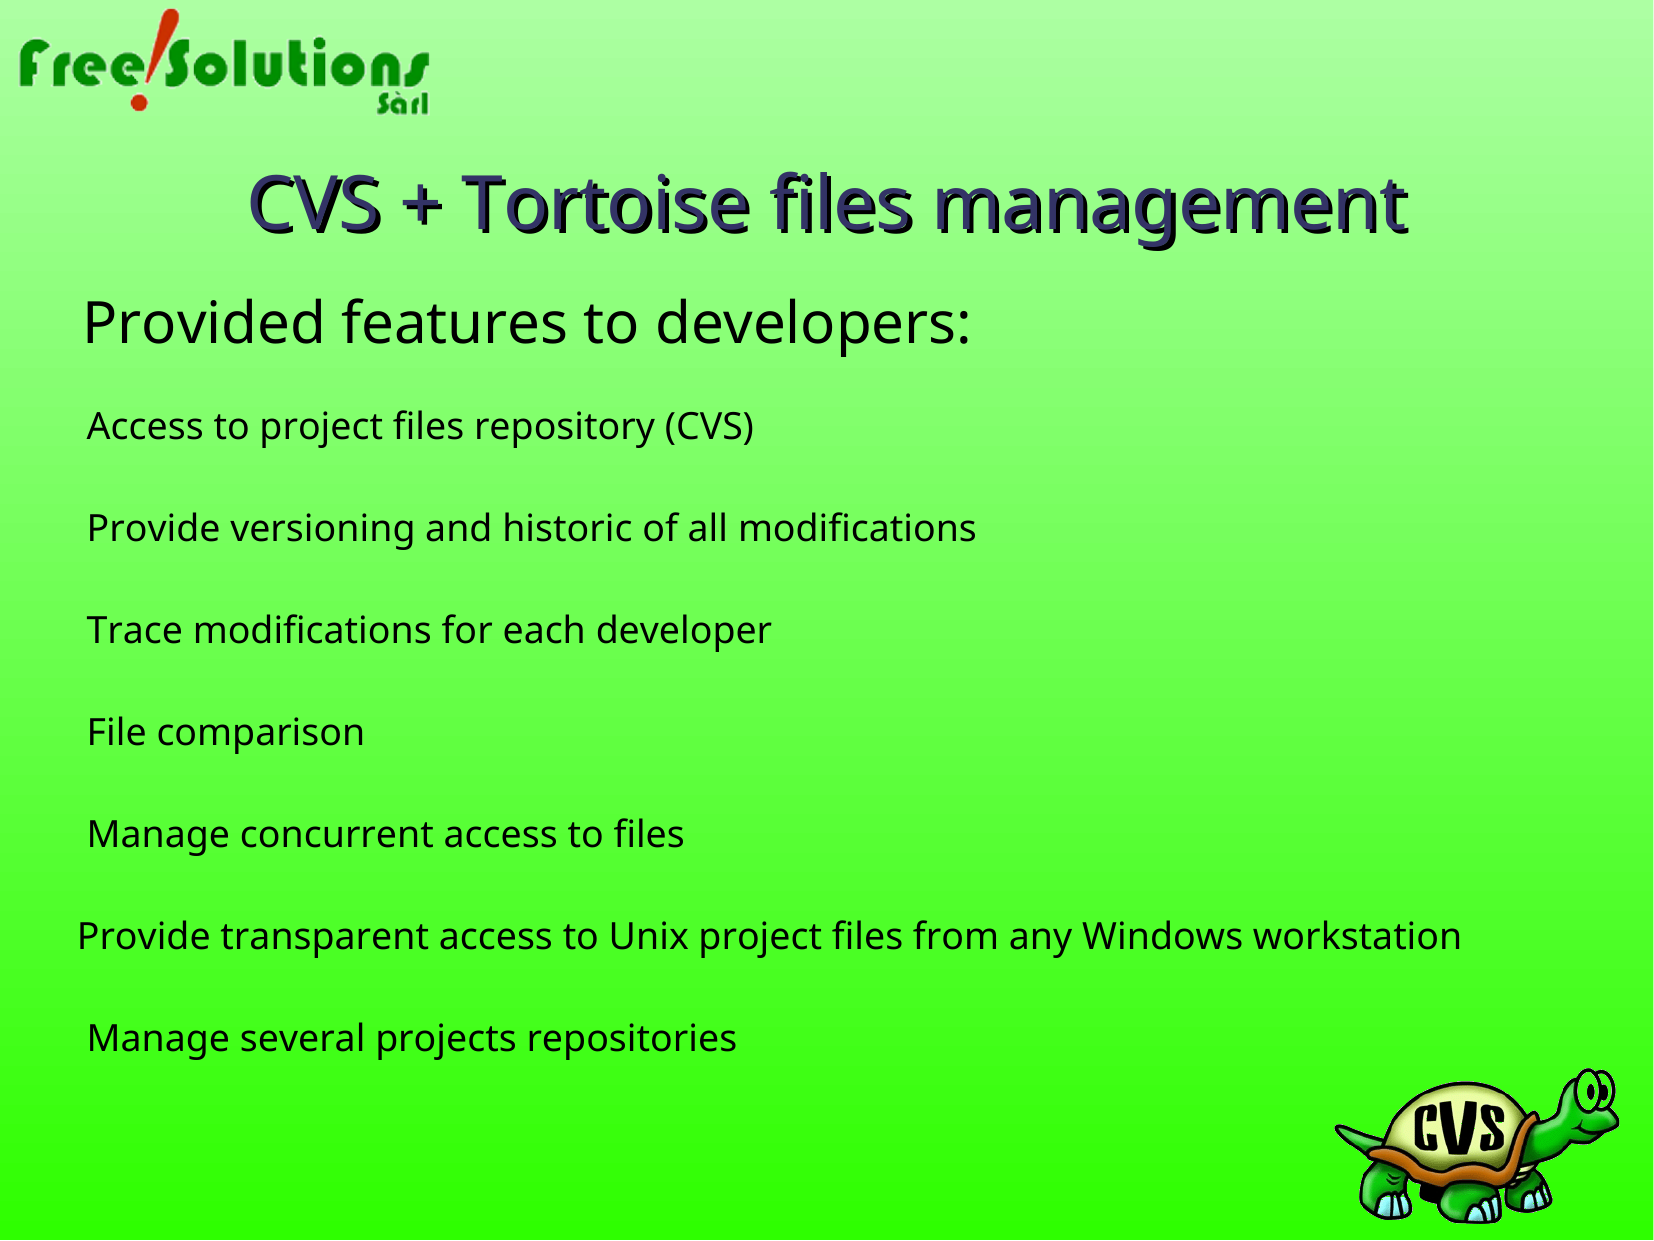

# CVS + Tortoise files management
Provided features to developers:
 Access to project files repository (CVS)
 Provide versioning and historic of all modifications
 Trace modifications for each developer
 File comparison
 Manage concurrent access to files
Provide transparent access to Unix project files from any Windows workstation
 Manage several projects repositories